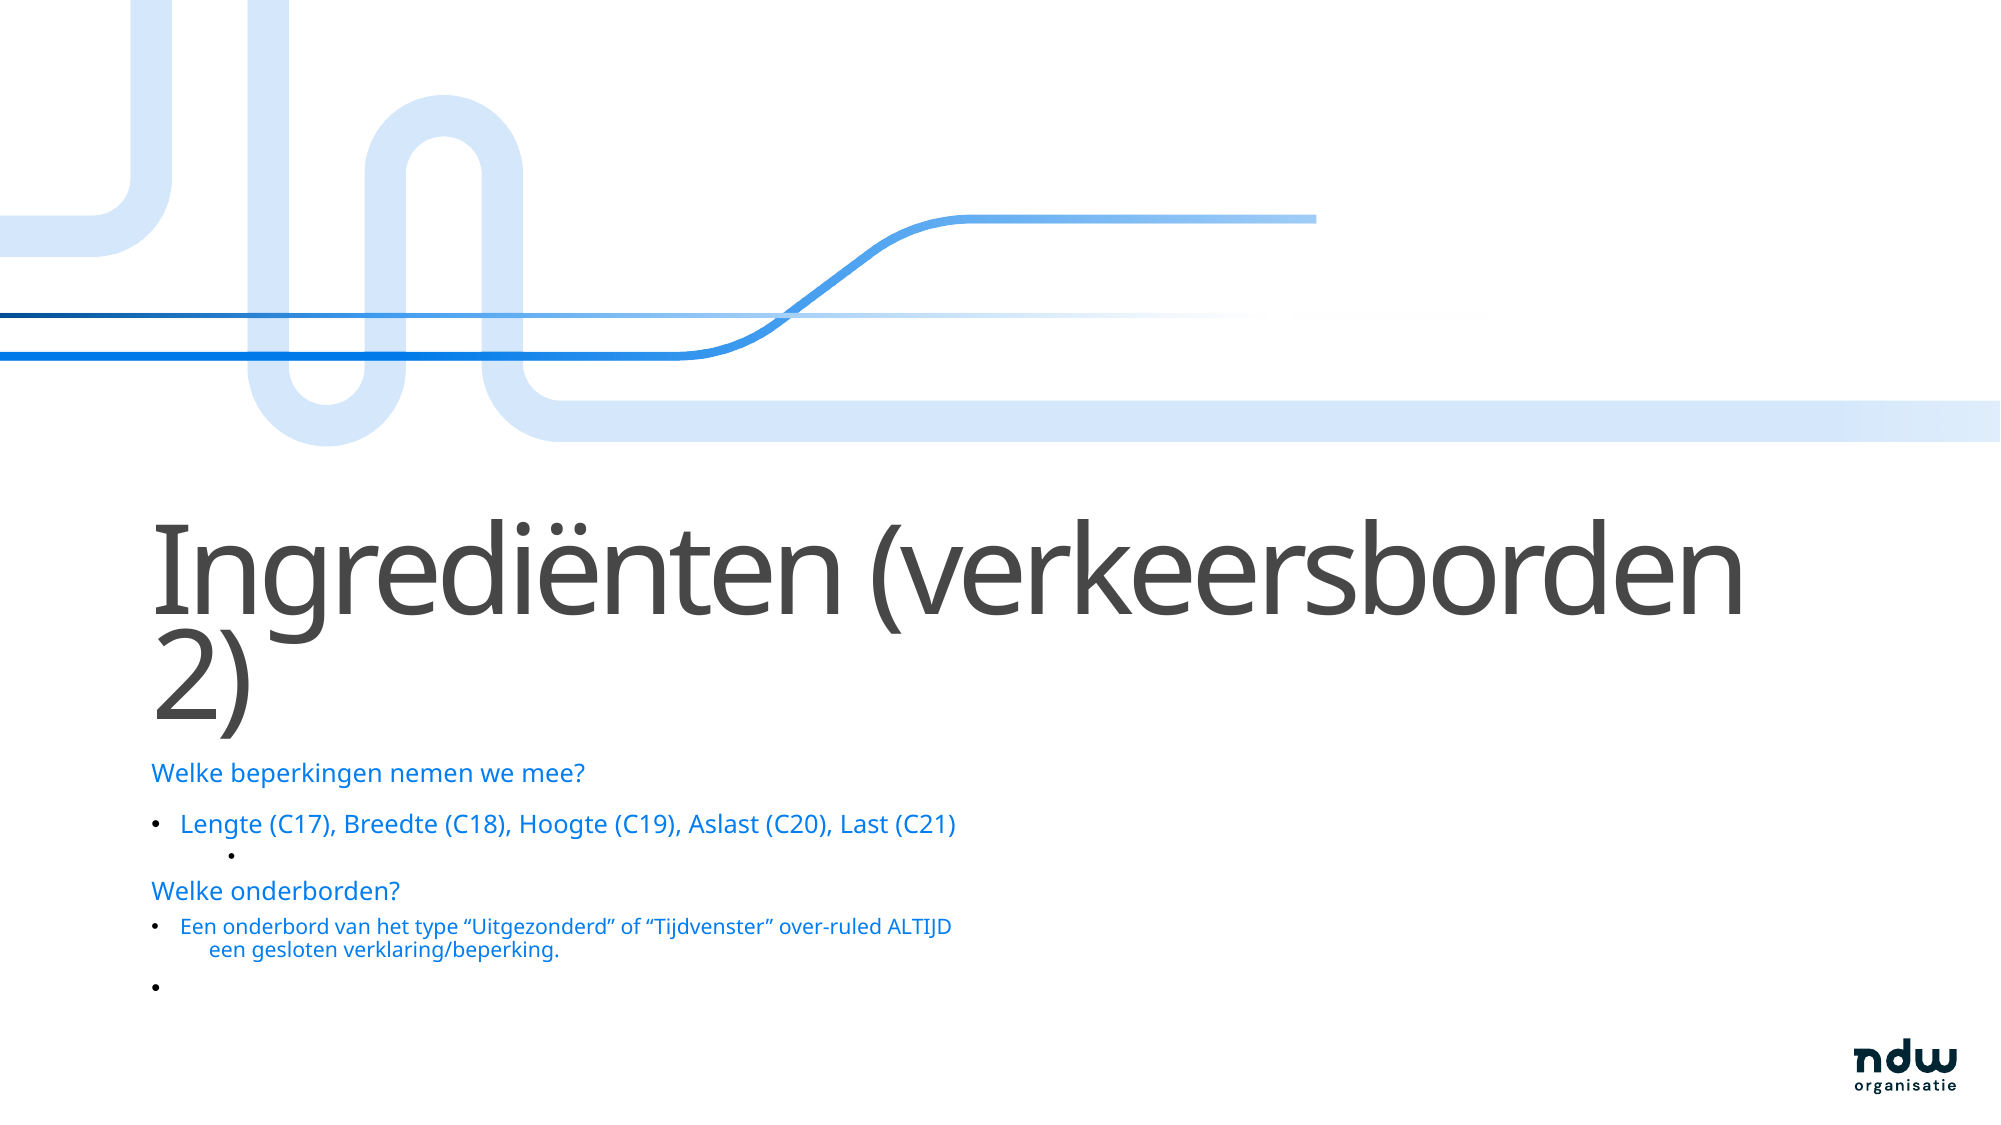

# Ingrediënten (verkeersborden 2)
Welke beperkingen nemen we mee?
Lengte (C17), Breedte (C18), Hoogte (C19), Aslast (C20), Last (C21)
Welke onderborden?
Een onderbord van het type “Uitgezonderd” of “Tijdvenster” over-ruled ALTIJD een gesloten verklaring/beperking.